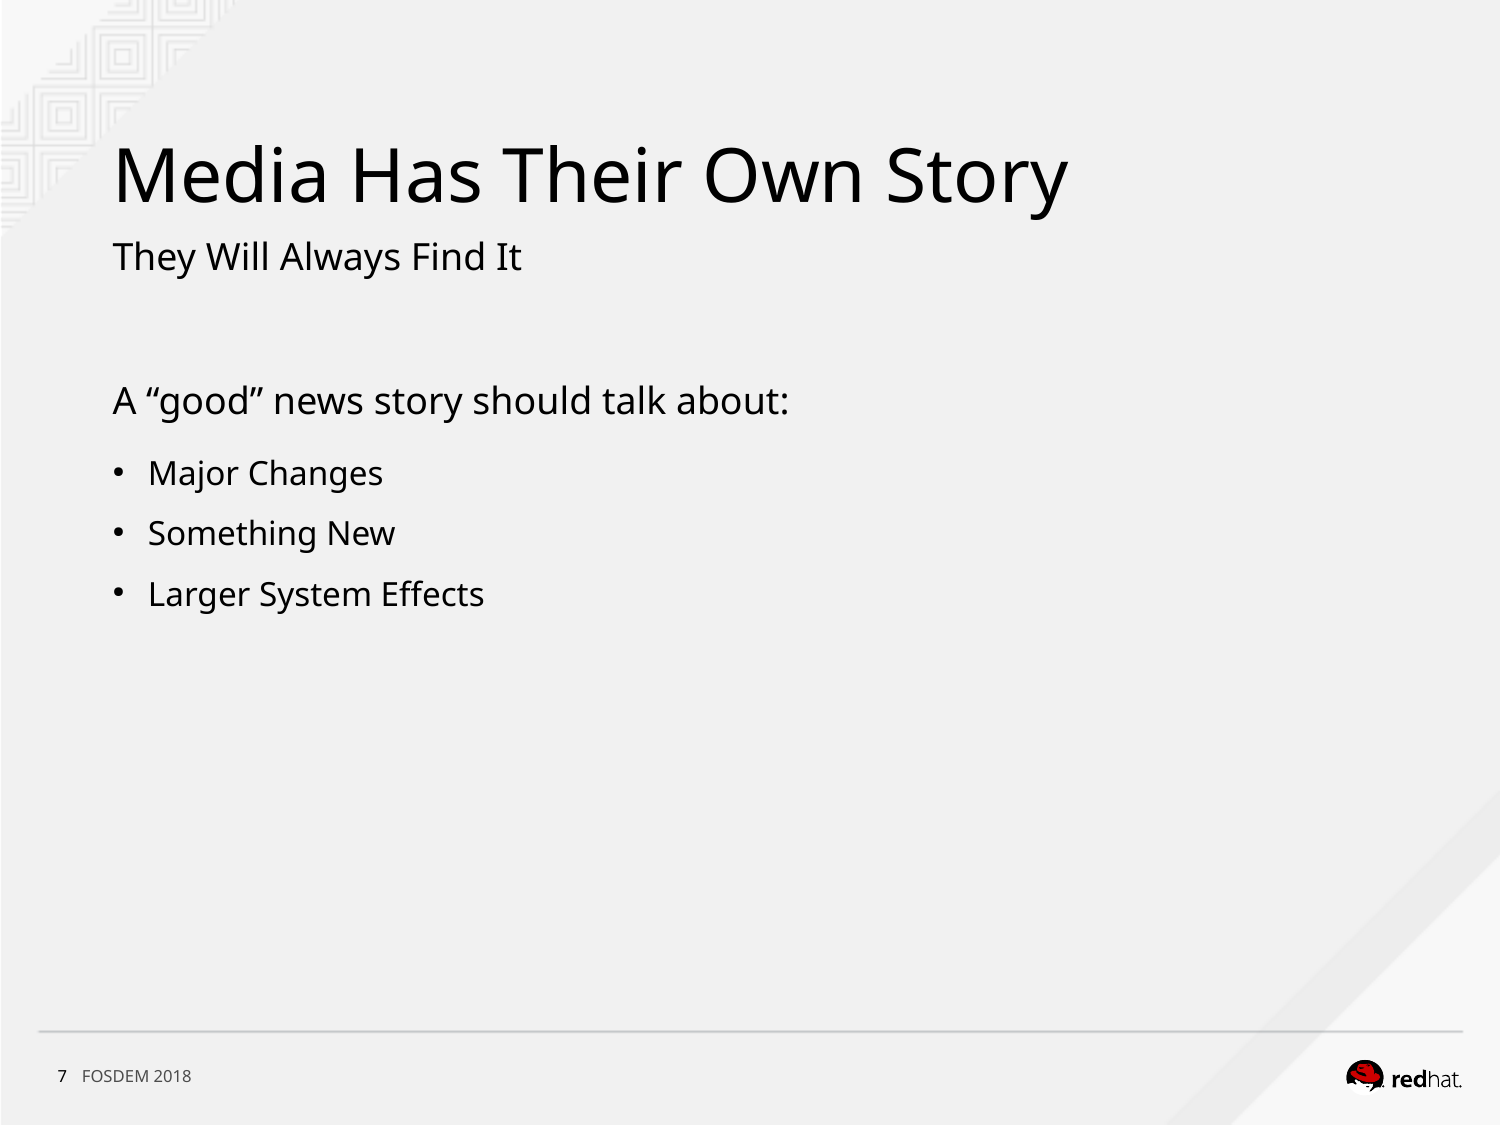

# Media Has Their Own Story
They Will Always Find It
A “good” news story should talk about:
Major Changes
Something New
Larger System Effects
7
FOSDEM 2018